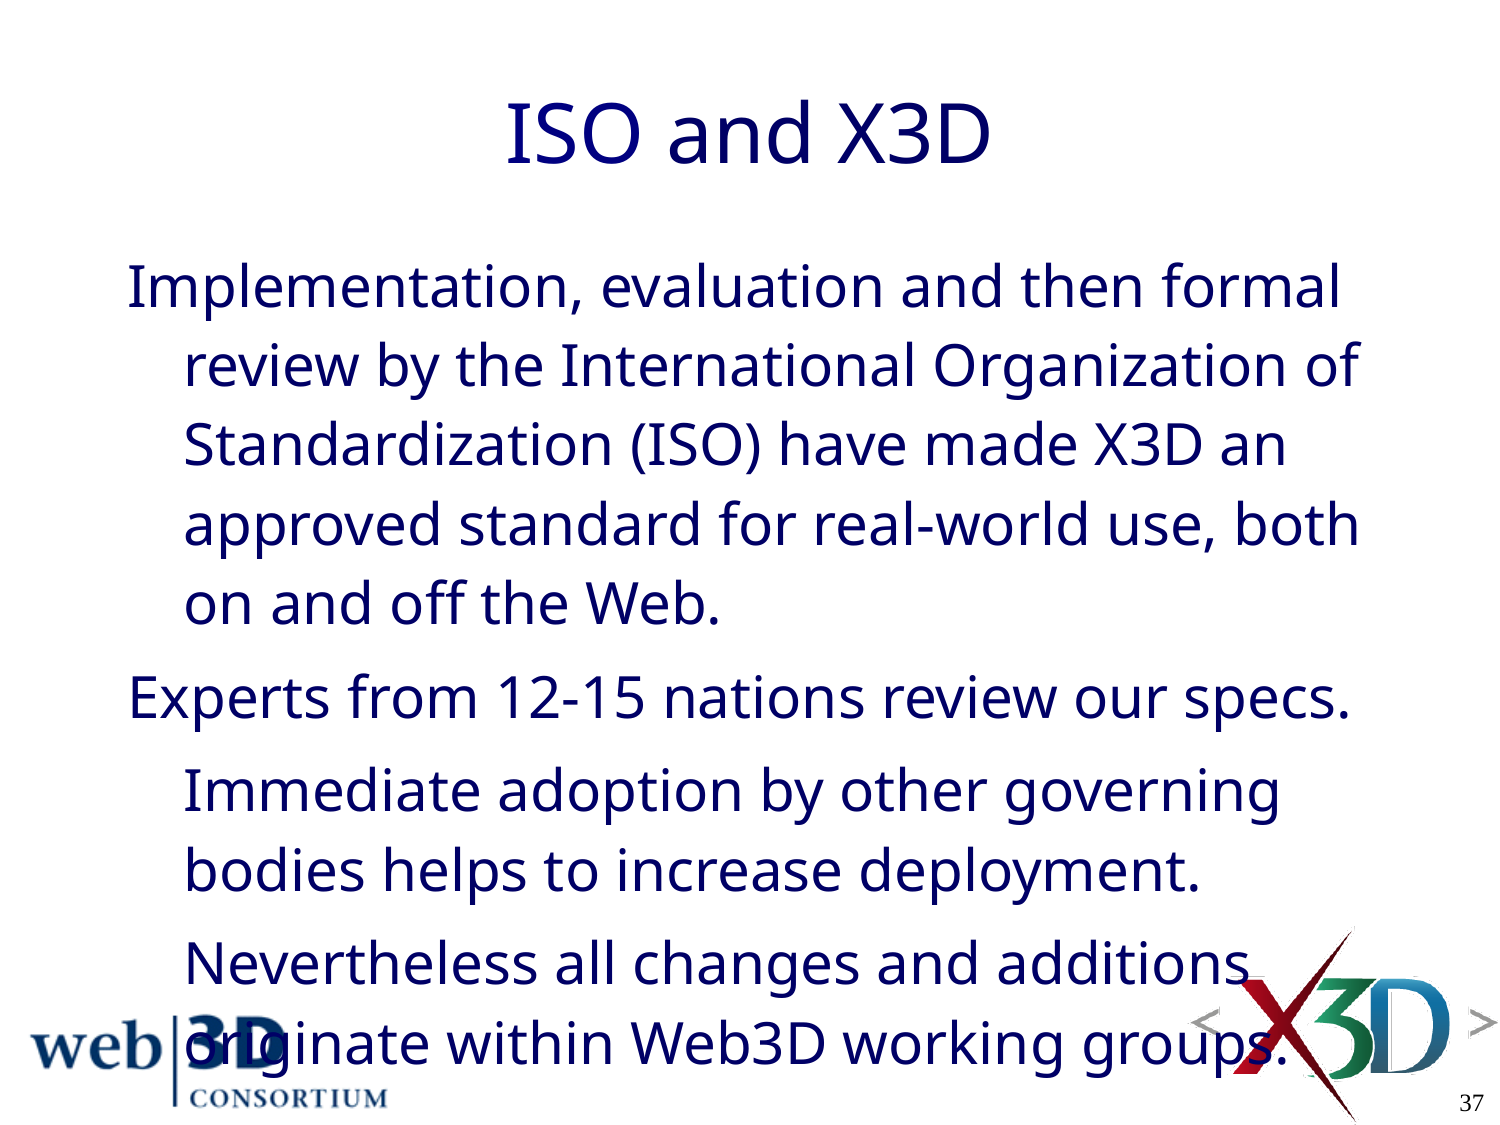

# ISO and X3D
Implementation, evaluation and then formal review by the International Organization of Standardization (ISO) have made X3D an approved standard for real-world use, both on and off the Web.
Experts from 12-15 nations review our specs.
Immediate adoption by other governing bodies helps to increase deployment.
Nevertheless all changes and additions originate within Web3D working groups.